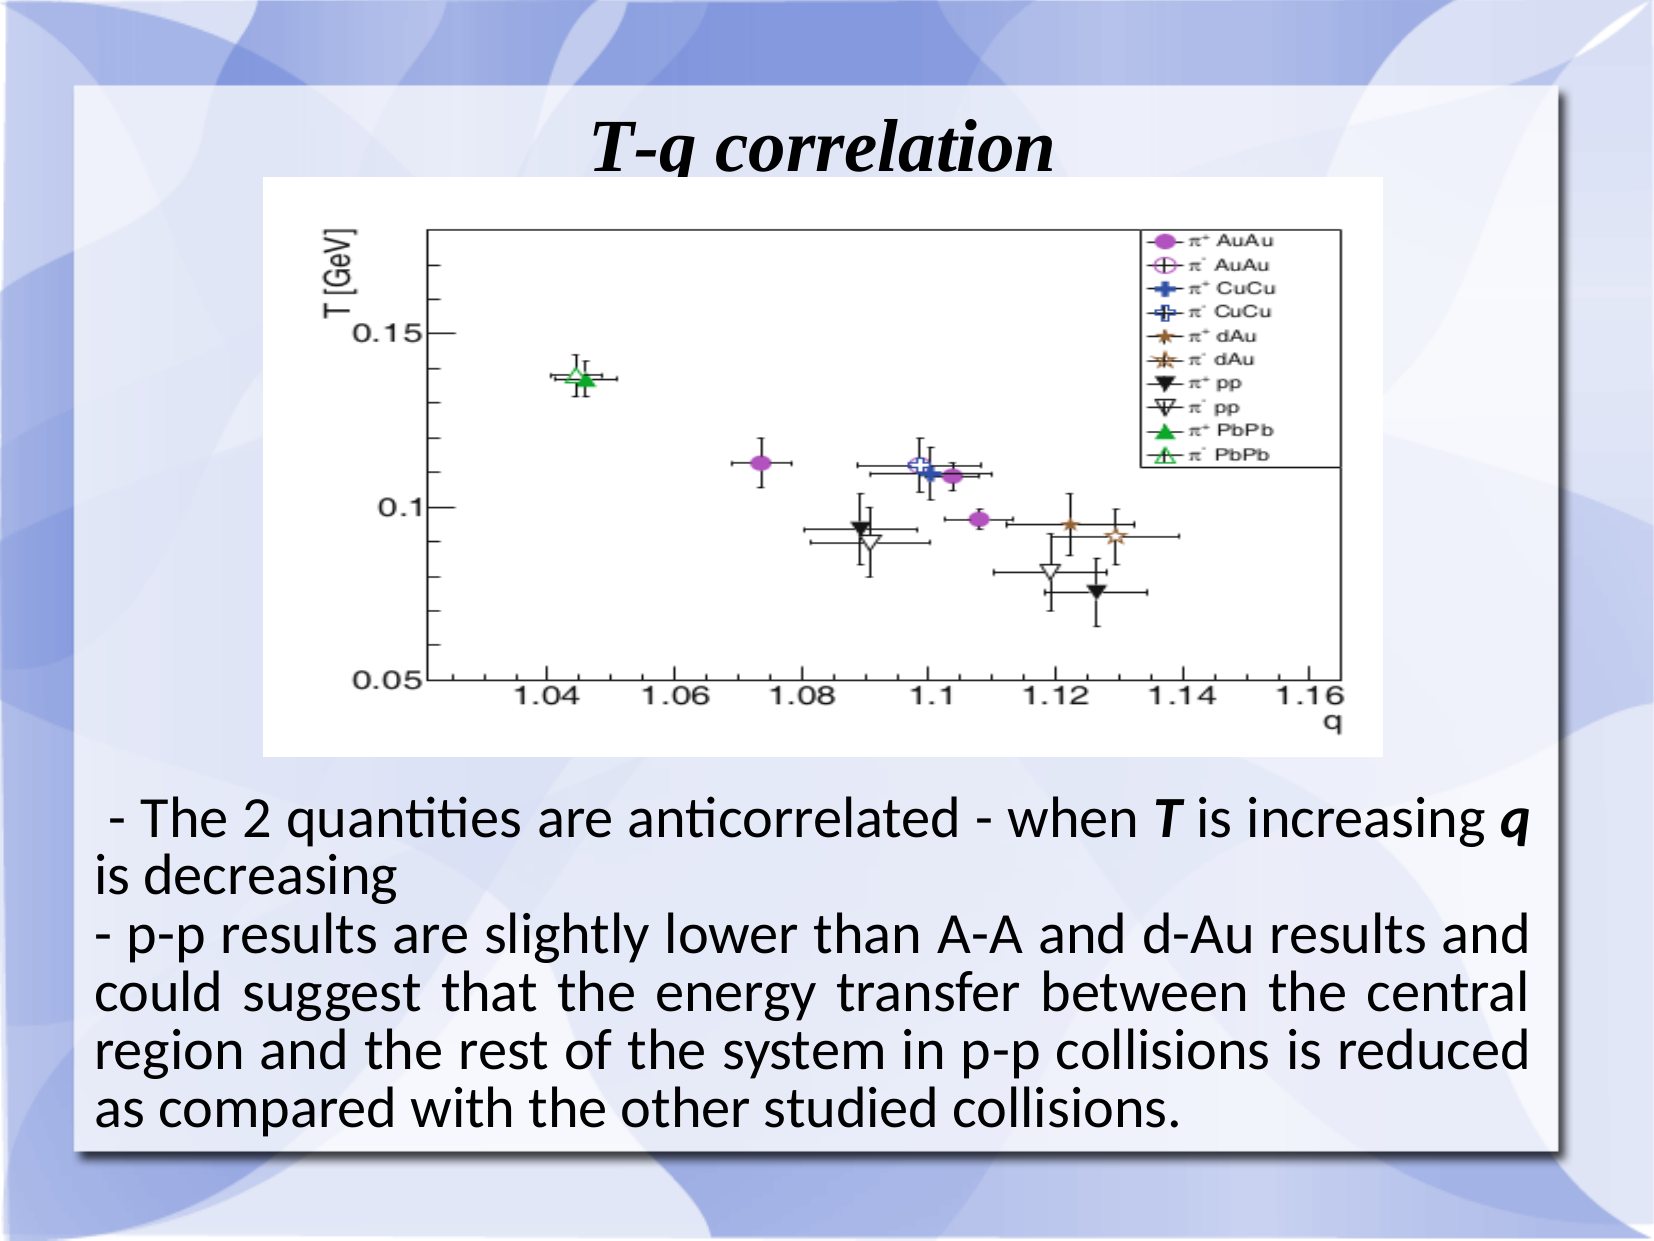

# T-q correlation
 - The 2 quantities are anticorrelated - when T is increasing q is decreasing
- p-p results are slightly lower than A-A and d-Au results and could suggest that the energy transfer between the central region and the rest of the system in p-p collisions is reduced as compared with the other studied collisions.